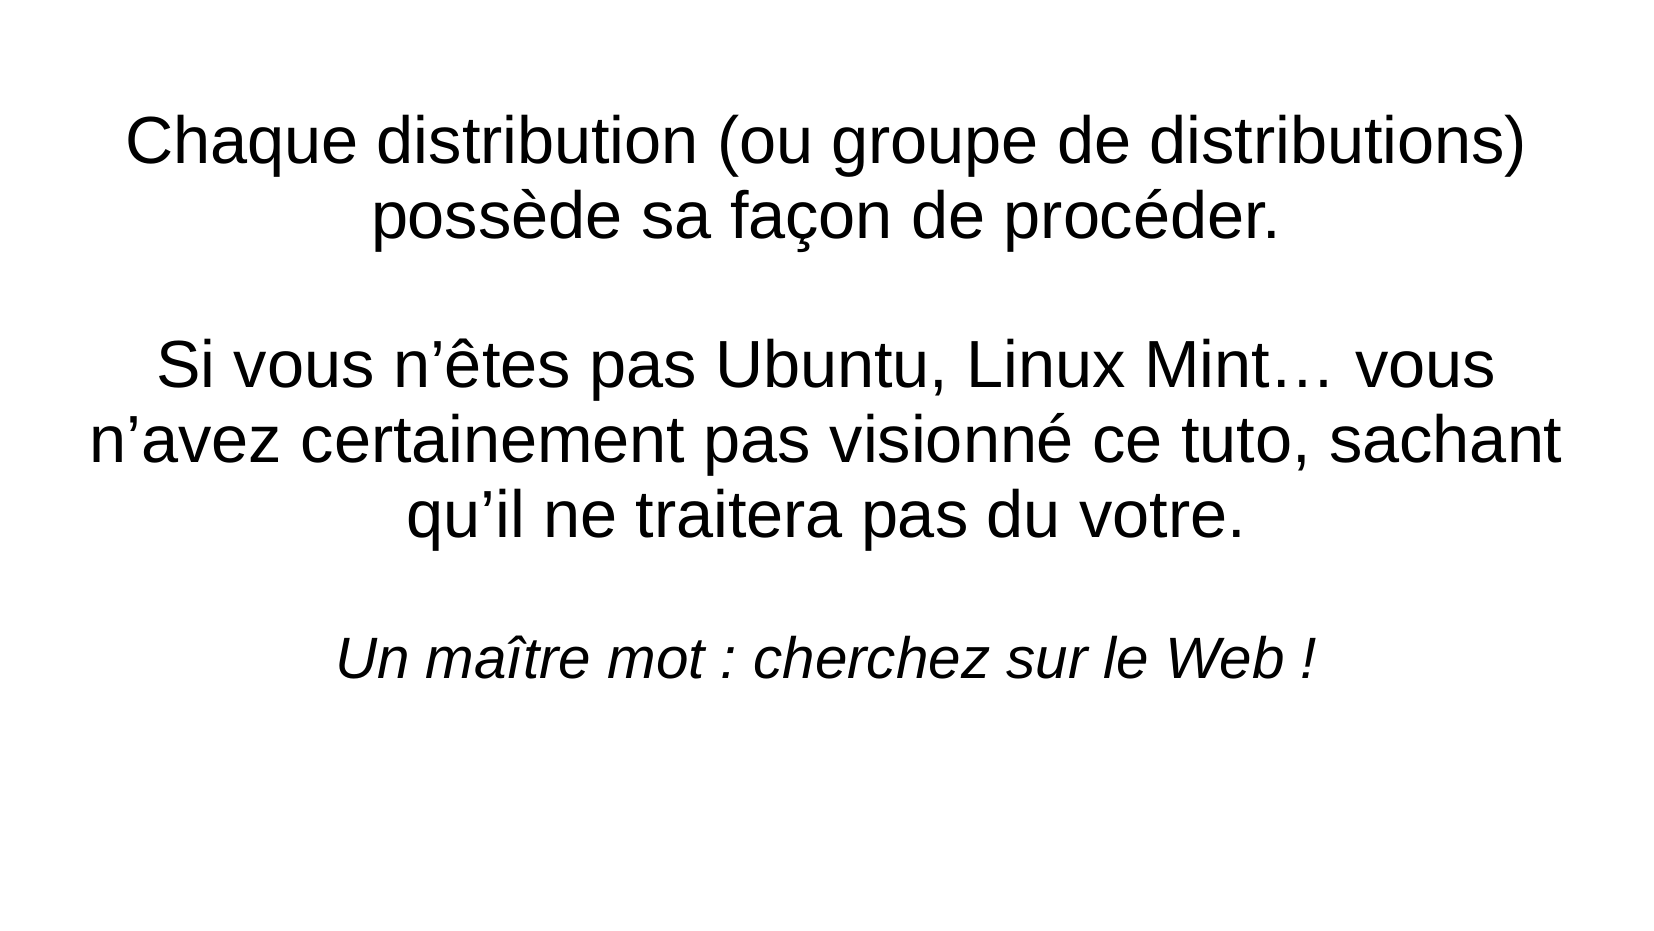

# Chaque distribution (ou groupe de distributions) possède sa façon de procéder.
Si vous n’êtes pas Ubuntu, Linux Mint… vous n’avez certainement pas visionné ce tuto, sachant qu’il ne traitera pas du votre.
Un maître mot : cherchez sur le Web !